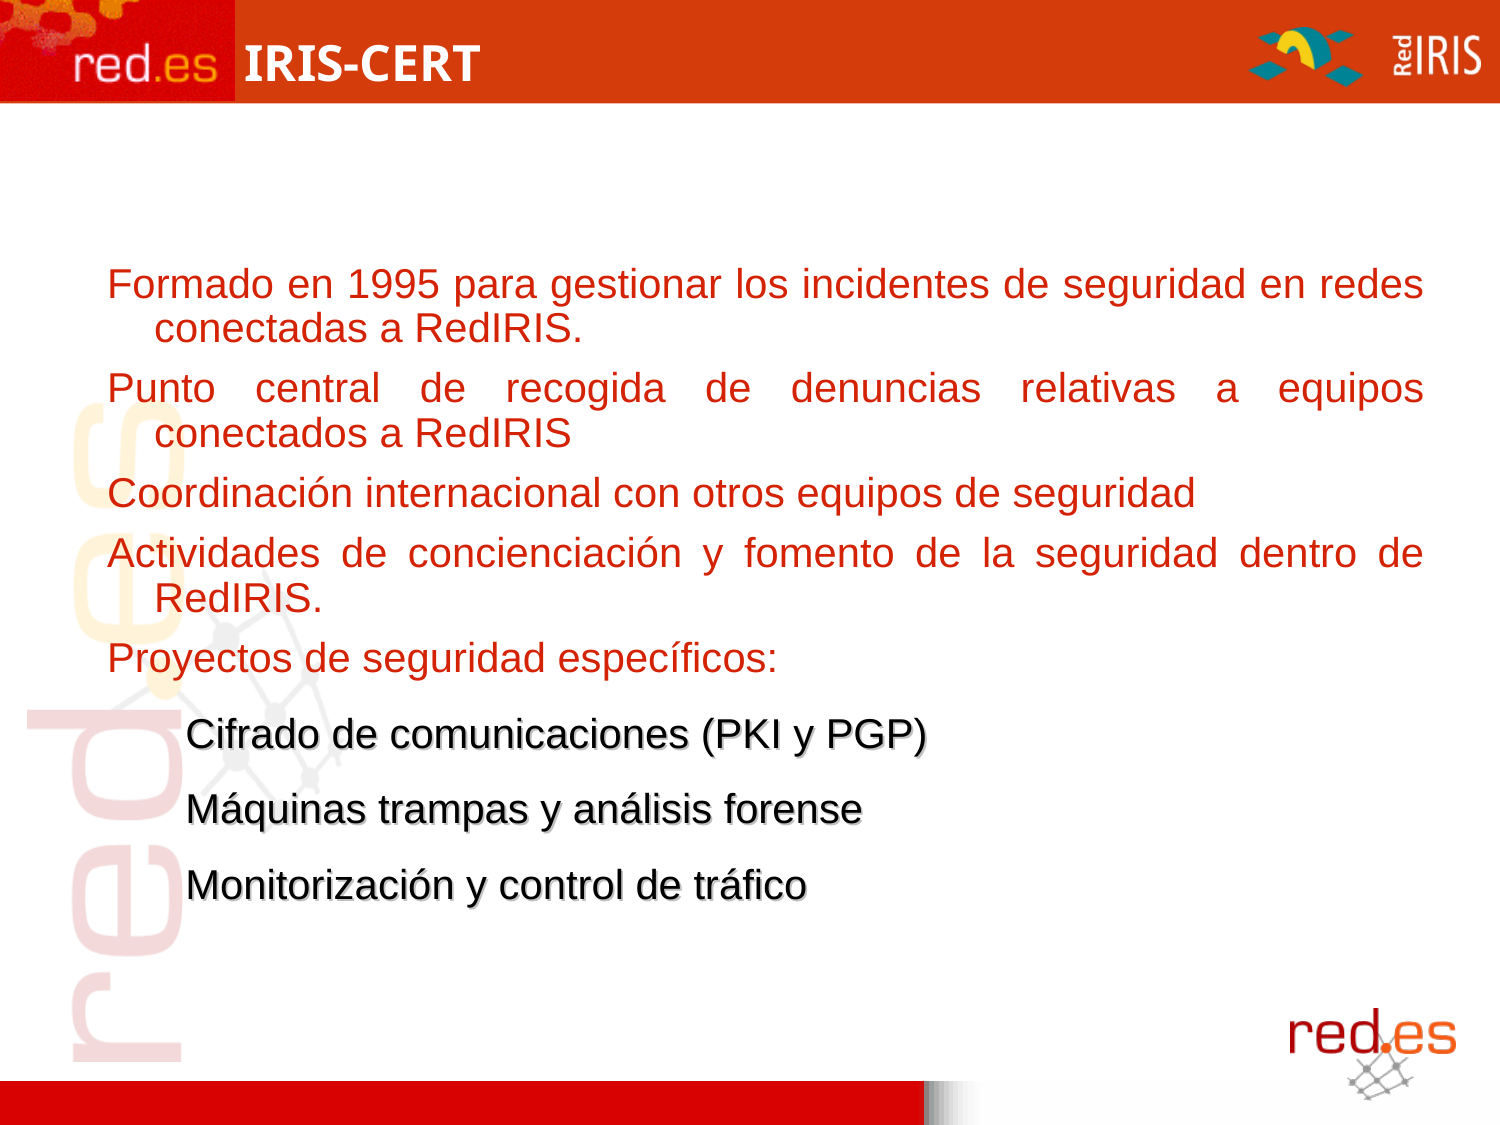

# IRIS-CERT
Formado en 1995 para gestionar los incidentes de seguridad en redes conectadas a RedIRIS.
Punto central de recogida de denuncias relativas a equipos conectados a RedIRIS
Coordinación internacional con otros equipos de seguridad
Actividades de concienciación y fomento de la seguridad dentro de RedIRIS.
Proyectos de seguridad específicos:
Cifrado de comunicaciones (PKI y PGP)
Máquinas trampas y análisis forense
Monitorización y control de tráfico